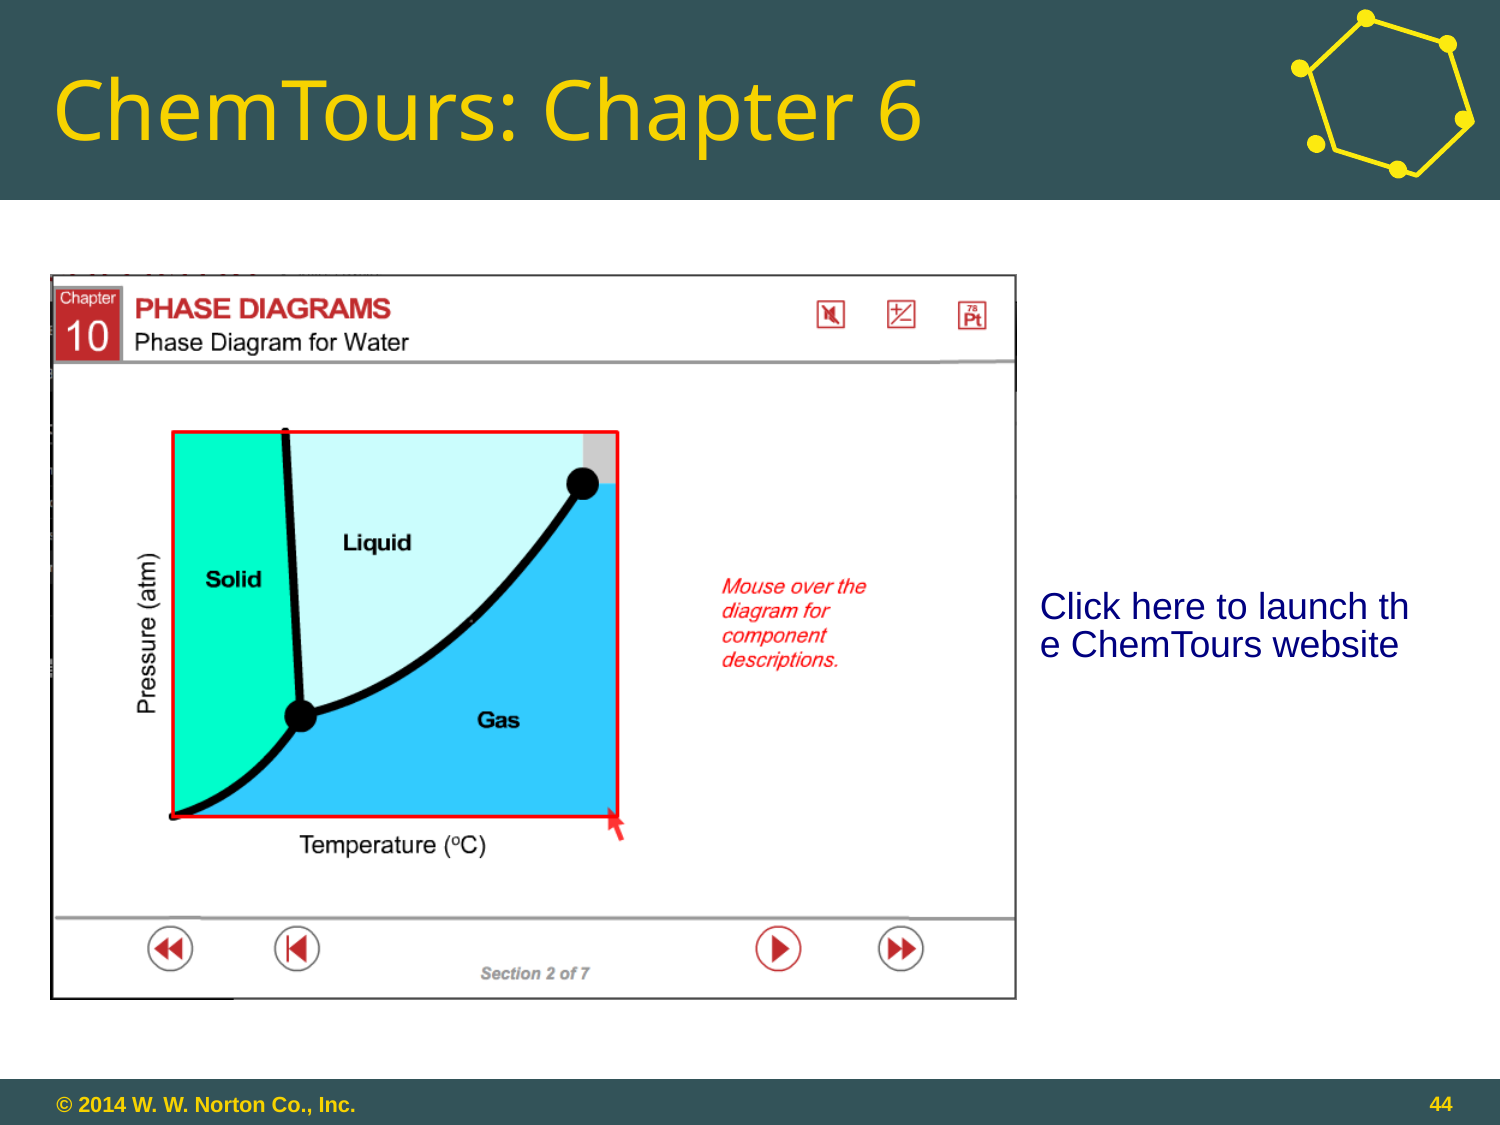

# ChemTours: Chapter 6
Click here to launch the ChemTours website